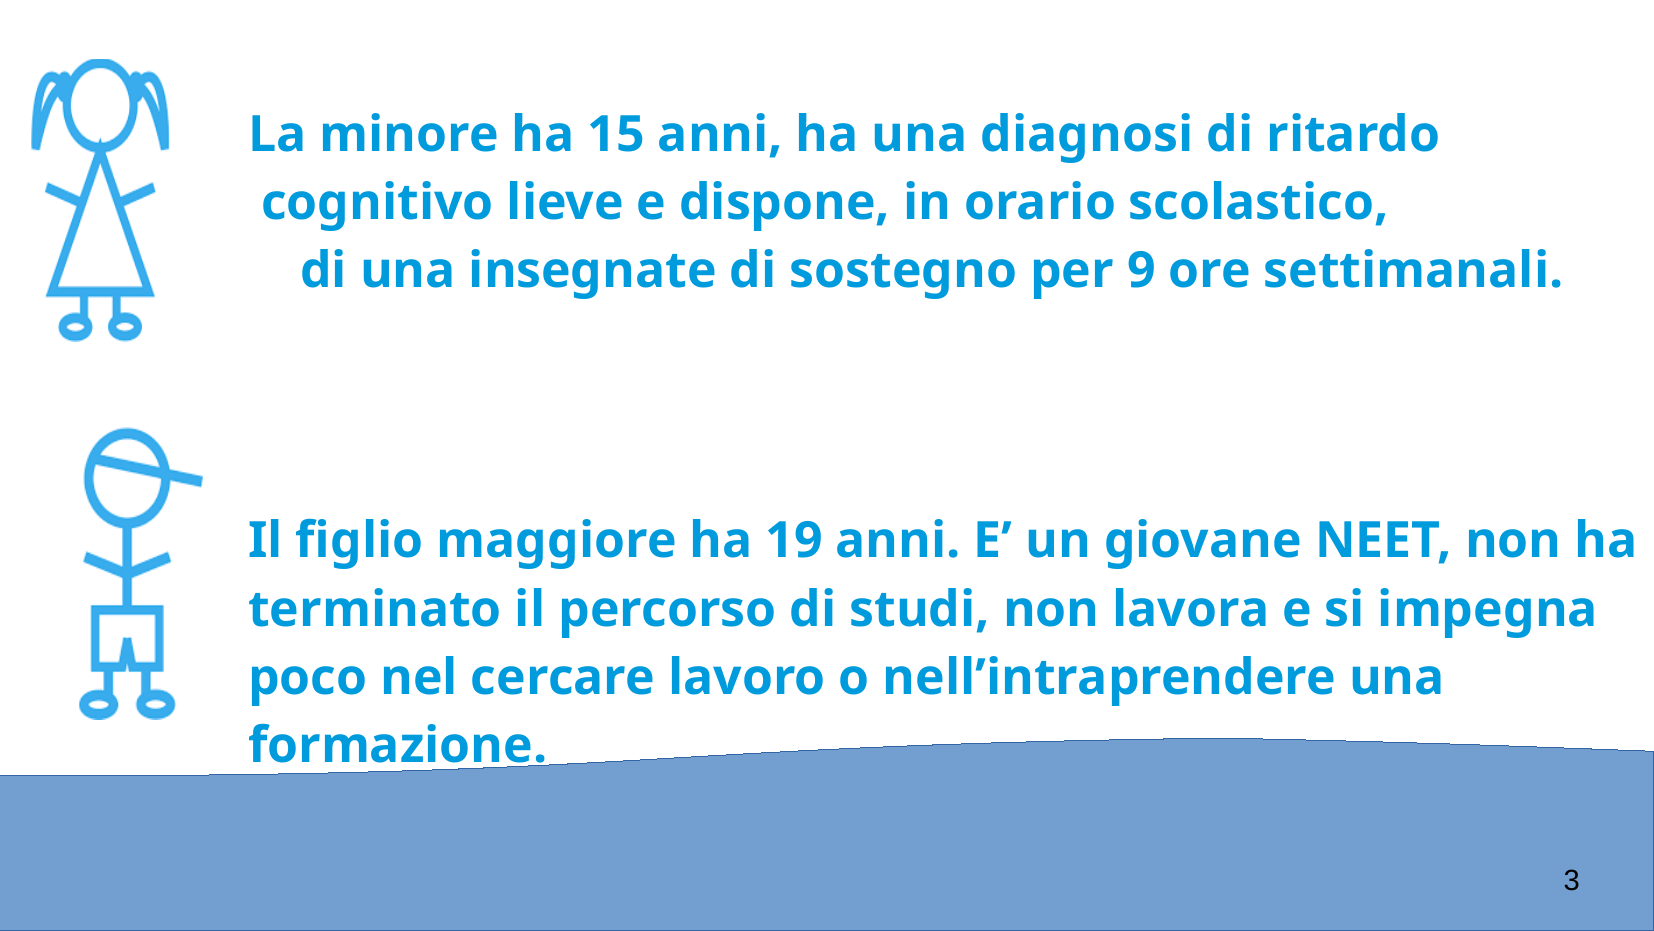

# La minore ha 15 anni, ha una diagnosi di ritardo cognitivo lieve e dispone, in orario scolastico, di una insegnate di sostegno per 9 ore settimanali.
Il figlio maggiore ha 19 anni. E’ un giovane NEET, non ha terminato il percorso di studi, non lavora e si impegna poco nel cercare lavoro o nell’intraprendere una formazione.